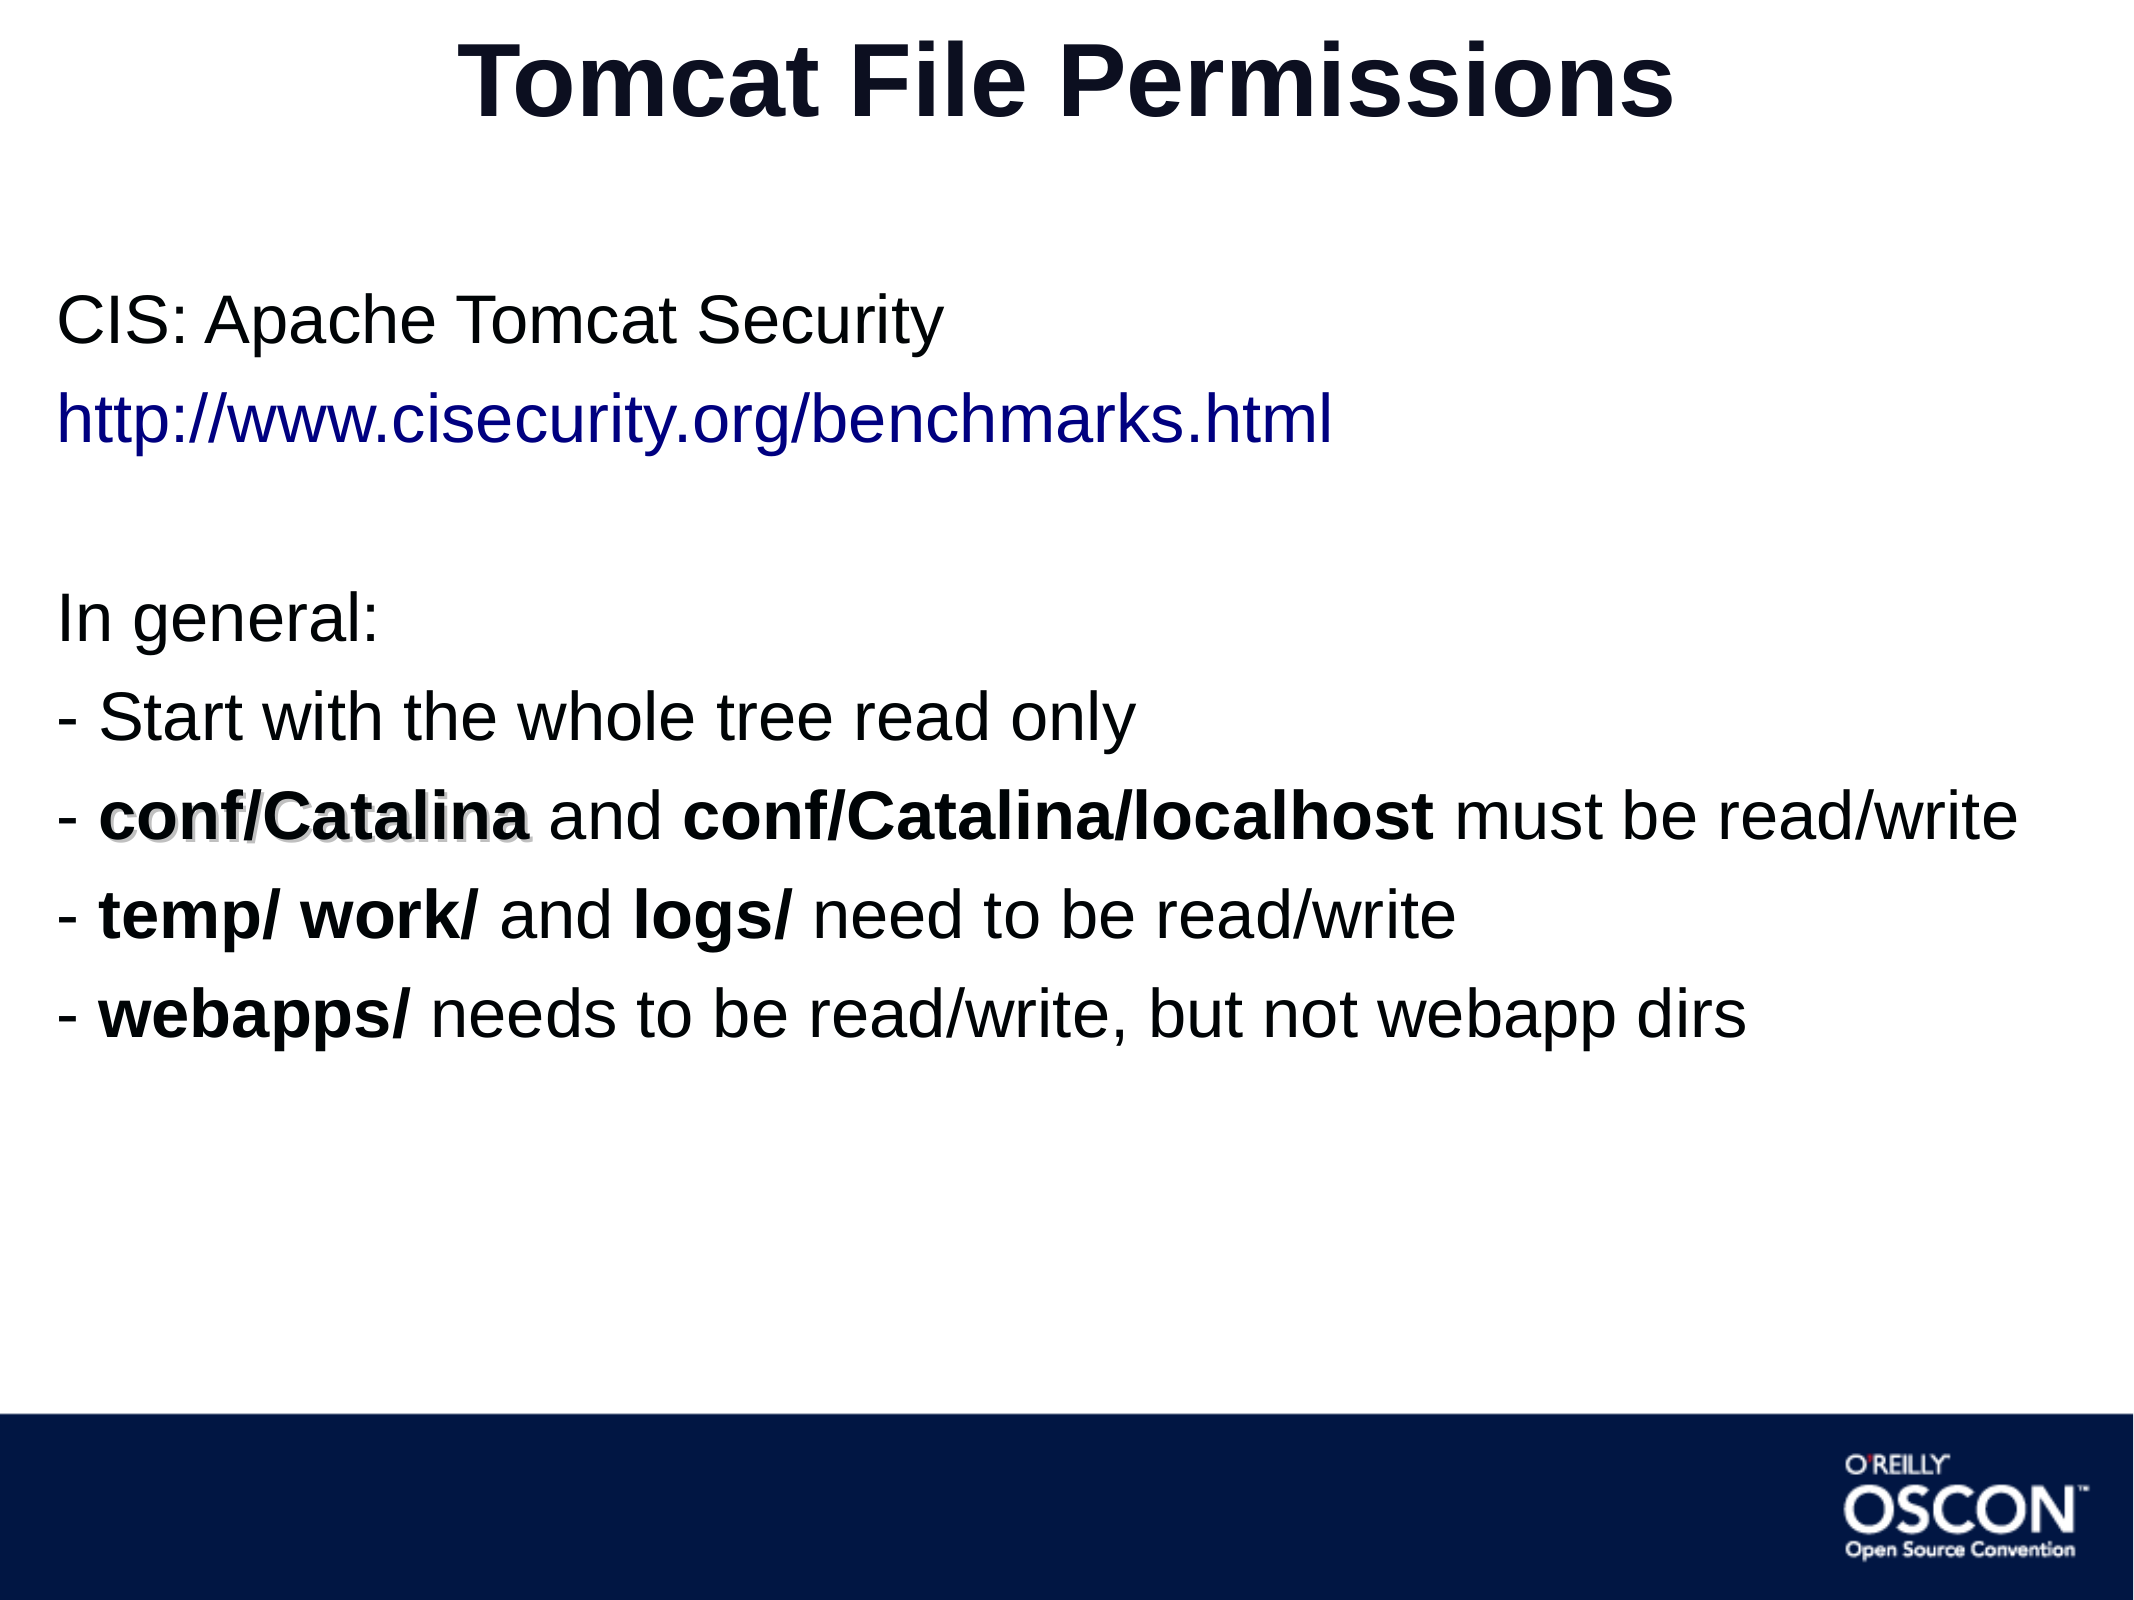

# Tomcat File Permissions
CIS: Apache Tomcat Security
http://www.cisecurity.org/benchmarks.html
In general:
- Start with the whole tree read only
- conf/Catalina and conf/Catalina/localhost must be read/write
- temp/ work/ and logs/ need to be read/write
- webapps/ needs to be read/write, but not webapp dirs